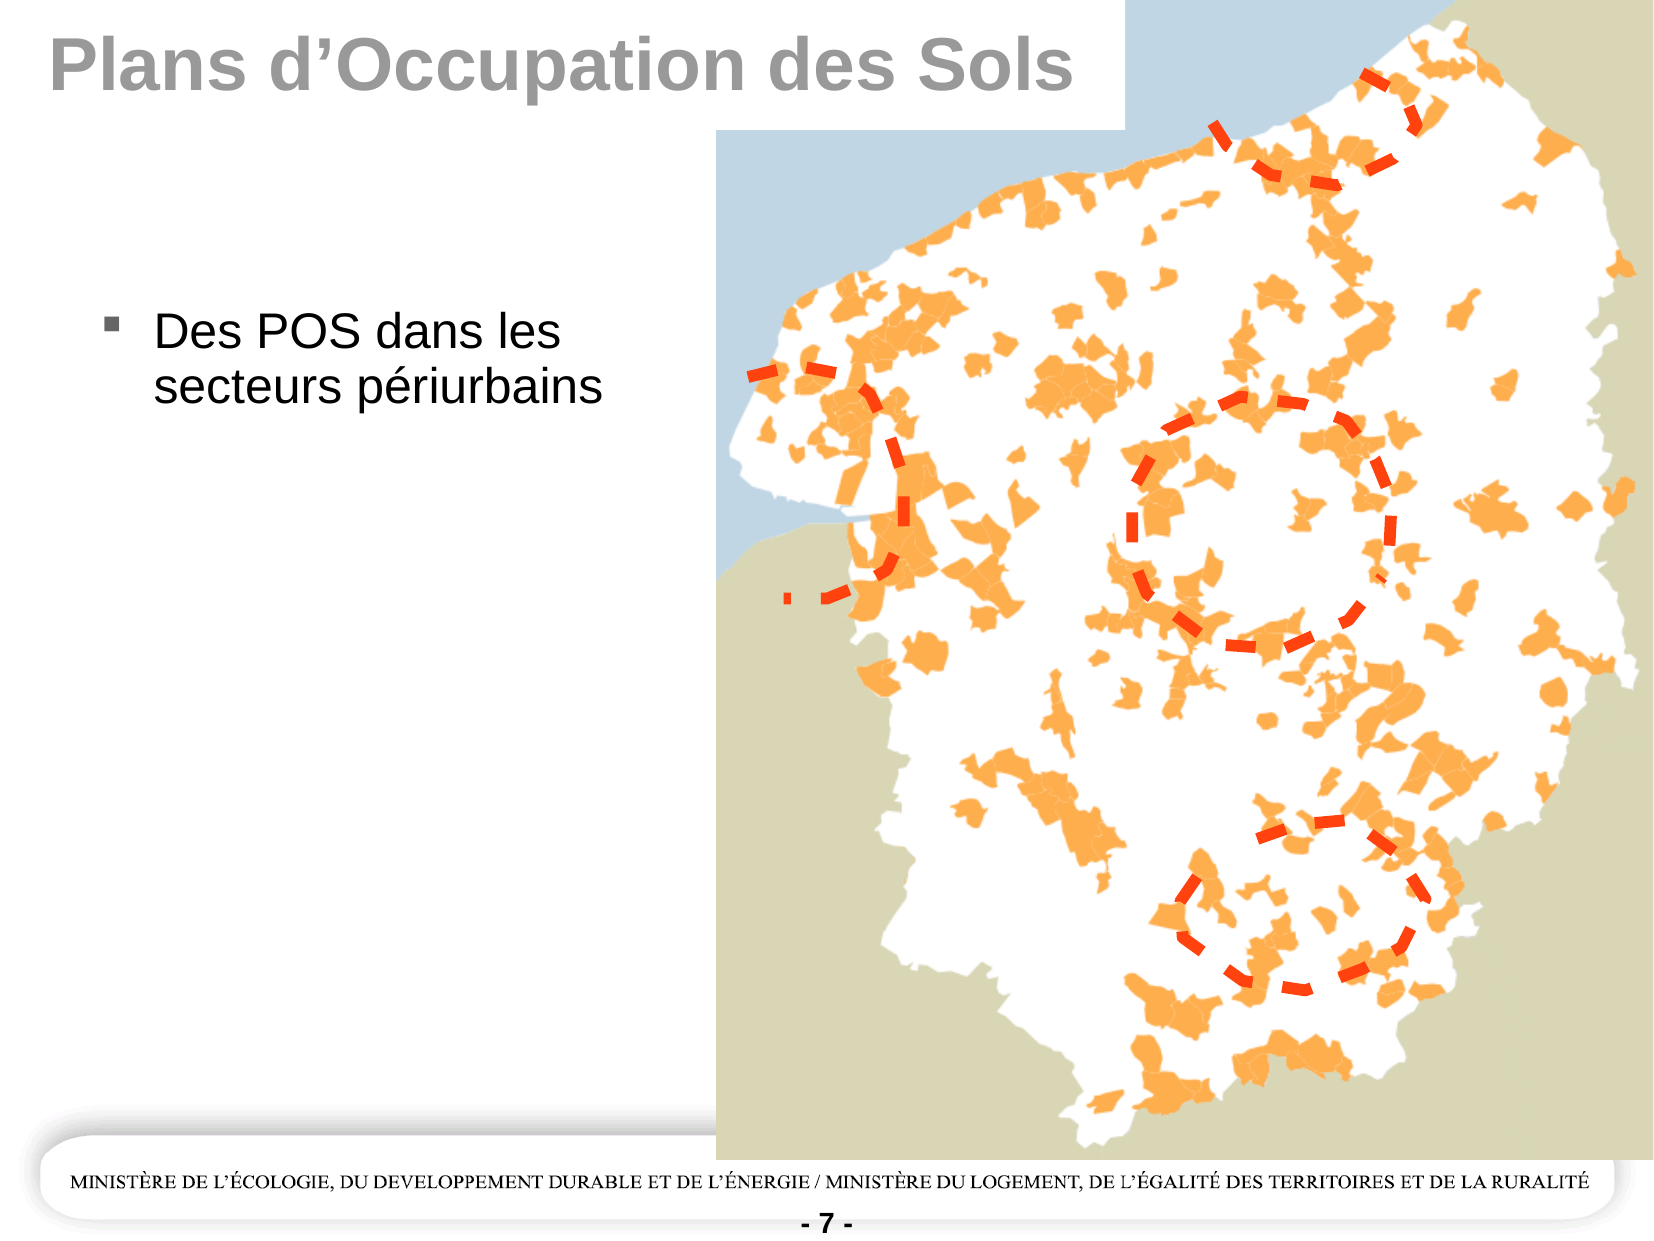

Plans d’Occupation des Sols
# Des POS dans les secteurs périurbains